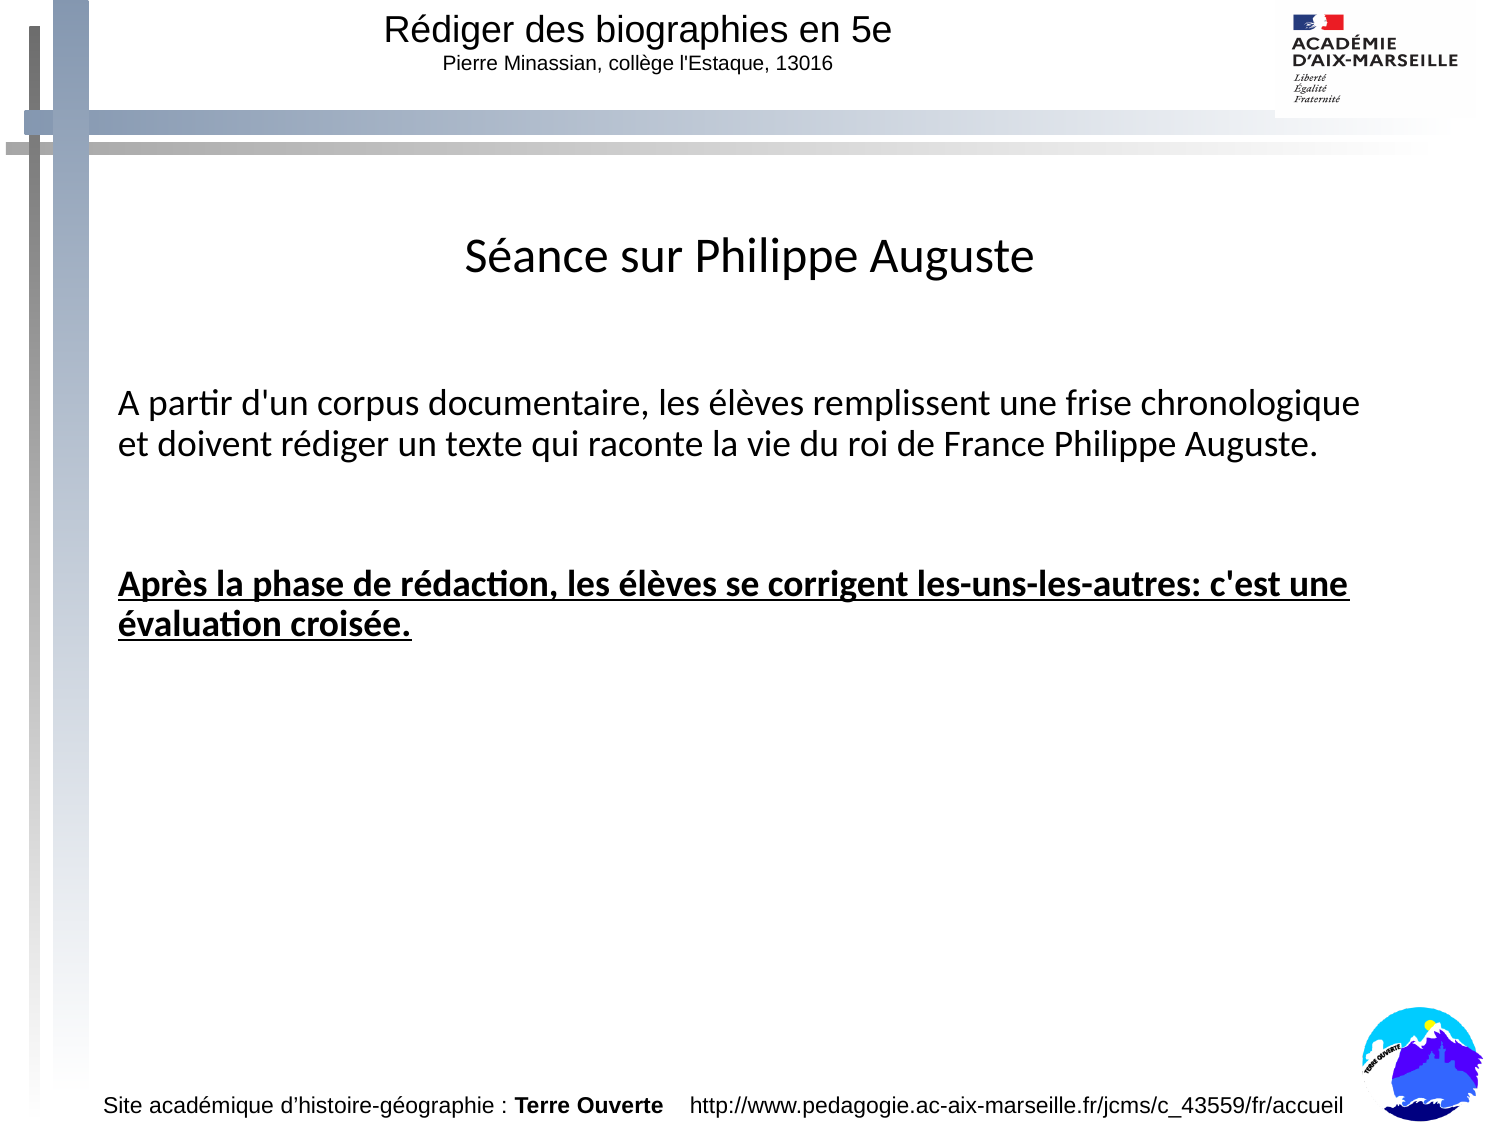

Rédiger des biographies en 5e
Pierre Minassian, collège l'Estaque, 13016
# Séance sur Philippe Auguste
A partir d'un corpus documentaire, les élèves remplissent une frise chronologique et doivent rédiger un texte qui raconte la vie du roi de France Philippe Auguste.
Après la phase de rédaction, les élèves se corrigent les-uns-les-autres: c'est une évaluation croisée.
Site académique d’histoire-géographie : Terre Ouverte http://www.pedagogie.ac-aix-marseille.fr/jcms/c_43559/fr/accueil